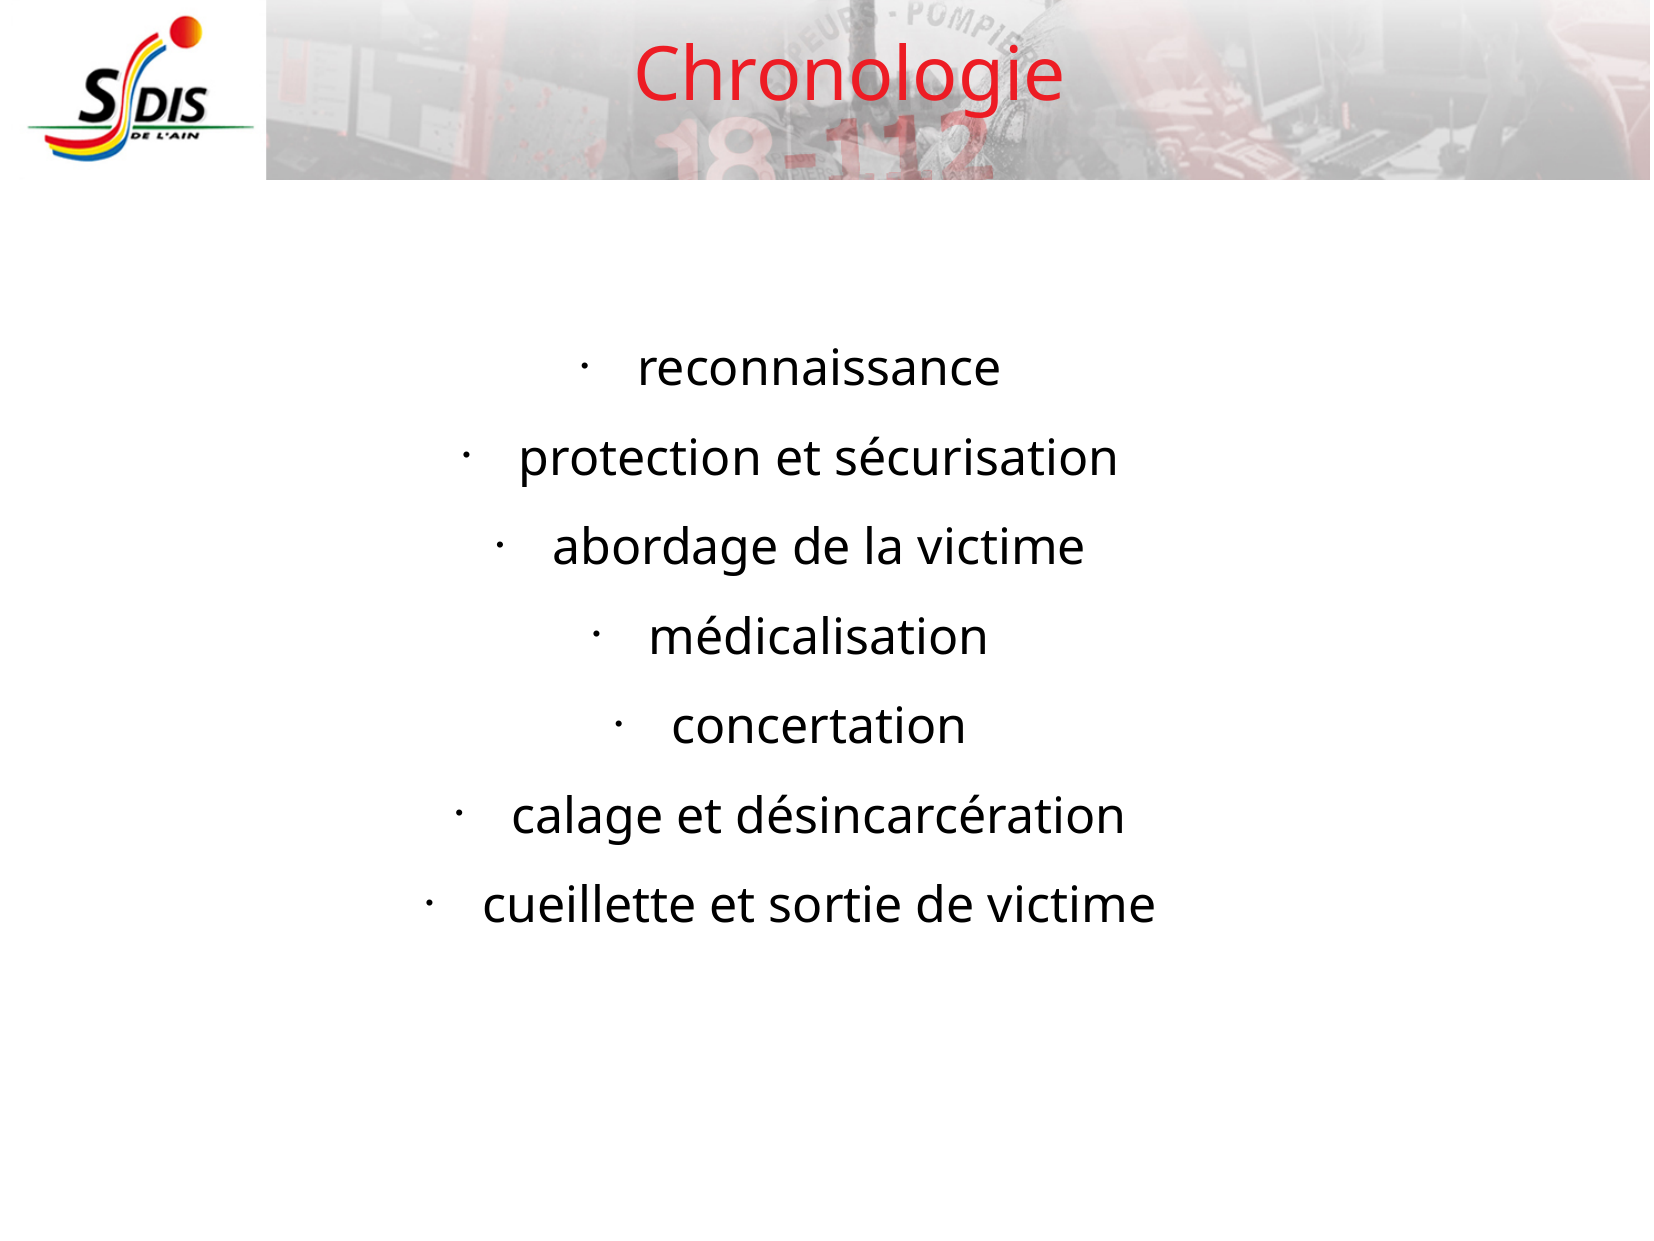

# Chronologie
reconnaissance
protection et sécurisation
abordage de la victime
médicalisation
concertation
calage et désincarcération
cueillette et sortie de victime